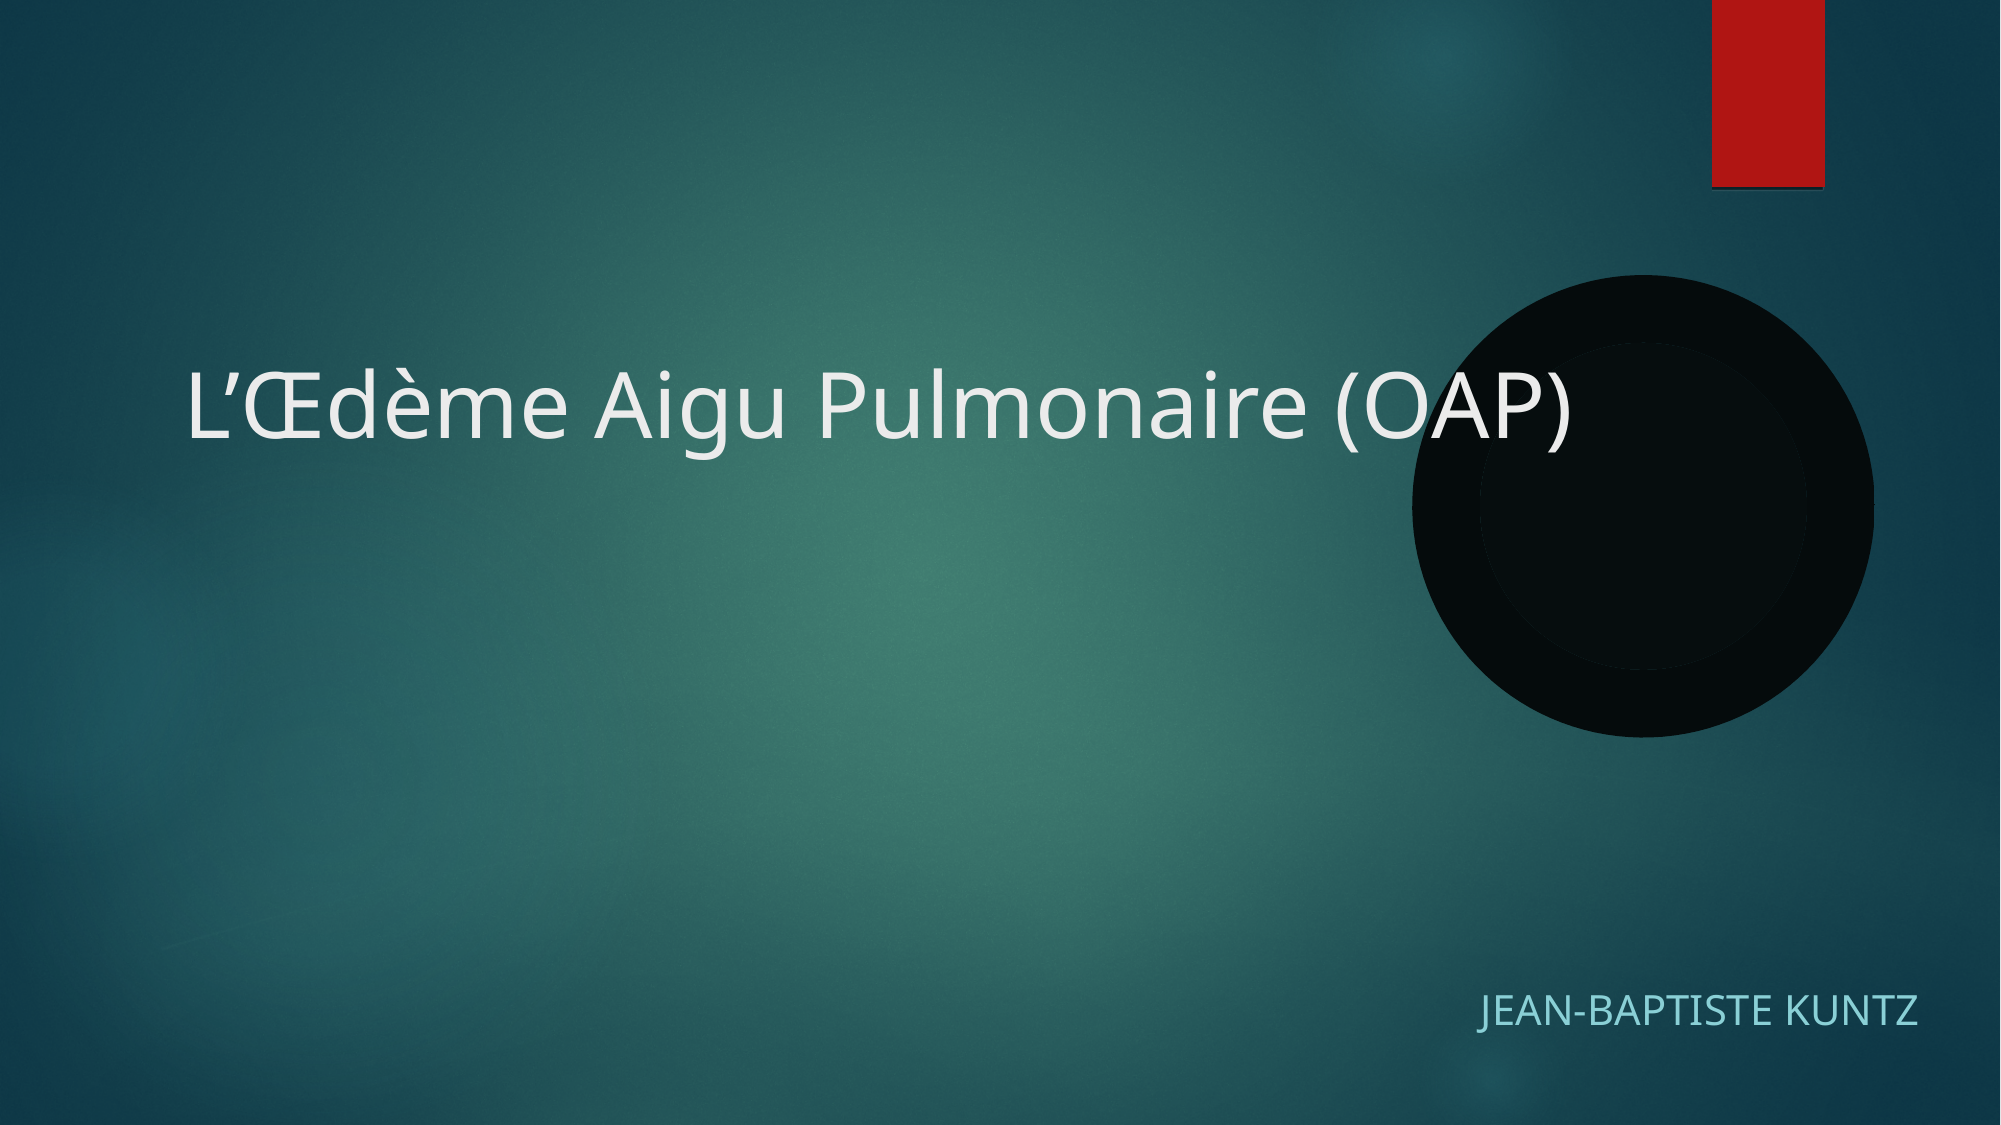

# L’Œdème Aigu Pulmonaire (OAP)
Jean-Baptiste KUNTZ